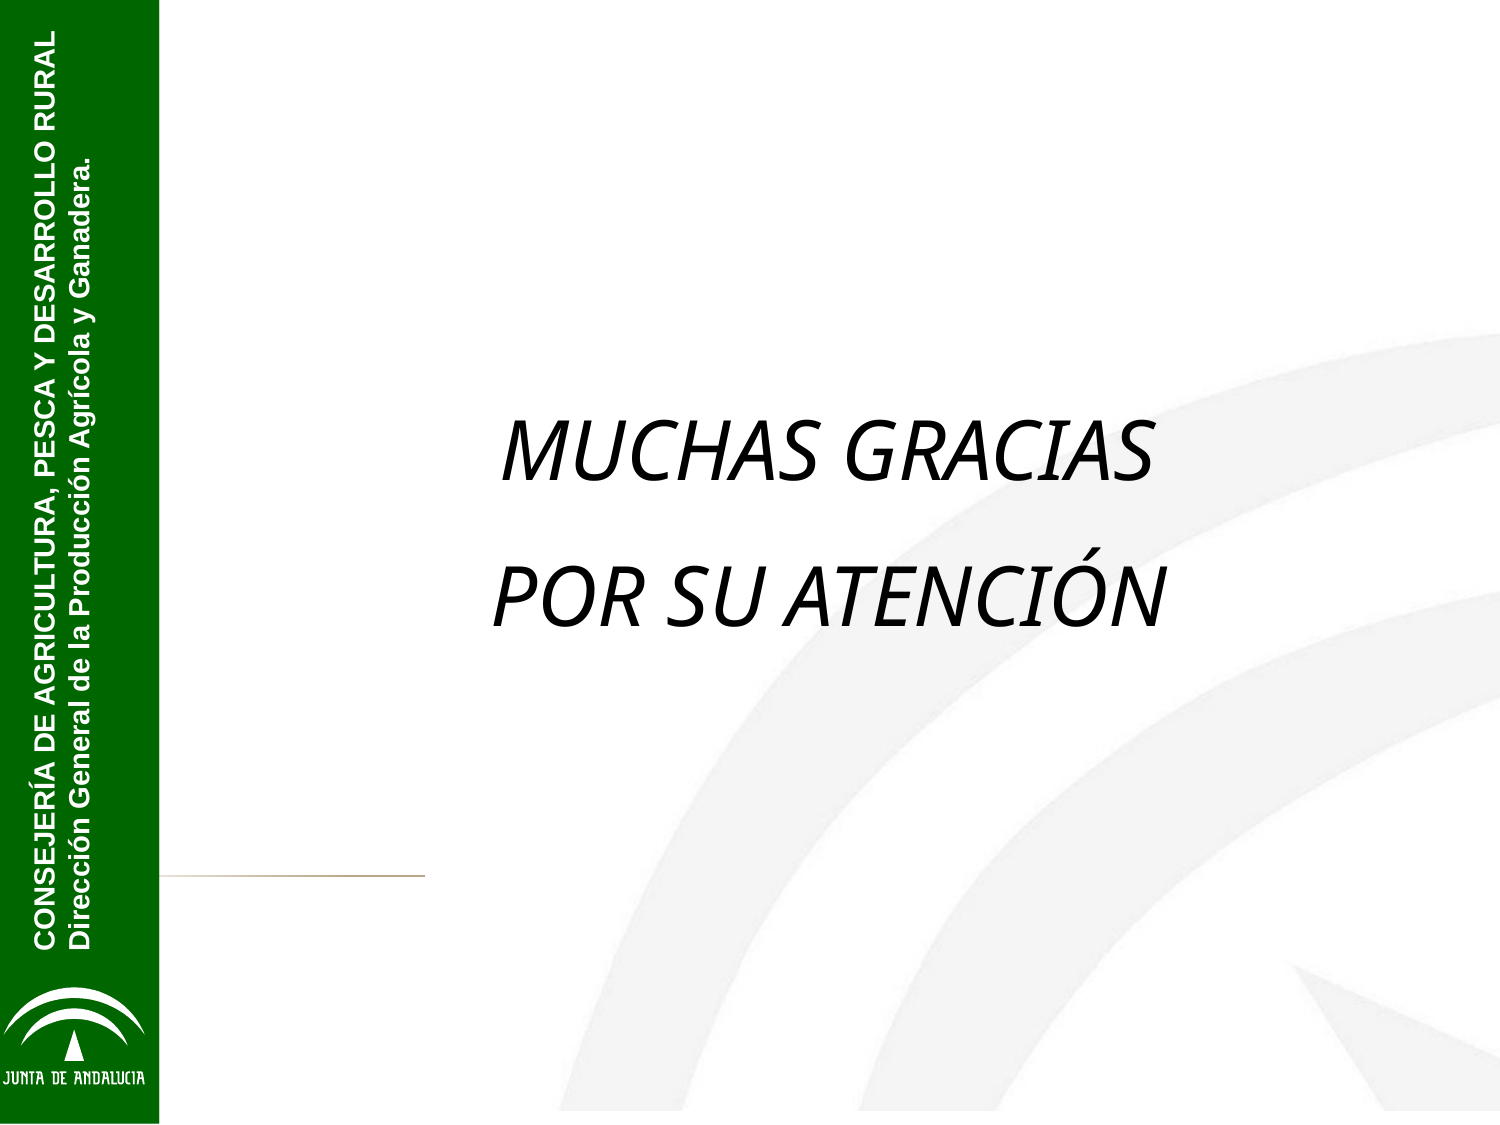

MUCHAS GRACIAS
POR SU ATENCIÓN
CONSEJERÍA DE AGRICULTURA, PESCA Y DESARROLLO RURAL
Dirección General de la Producción Agrícola y Ganadera.